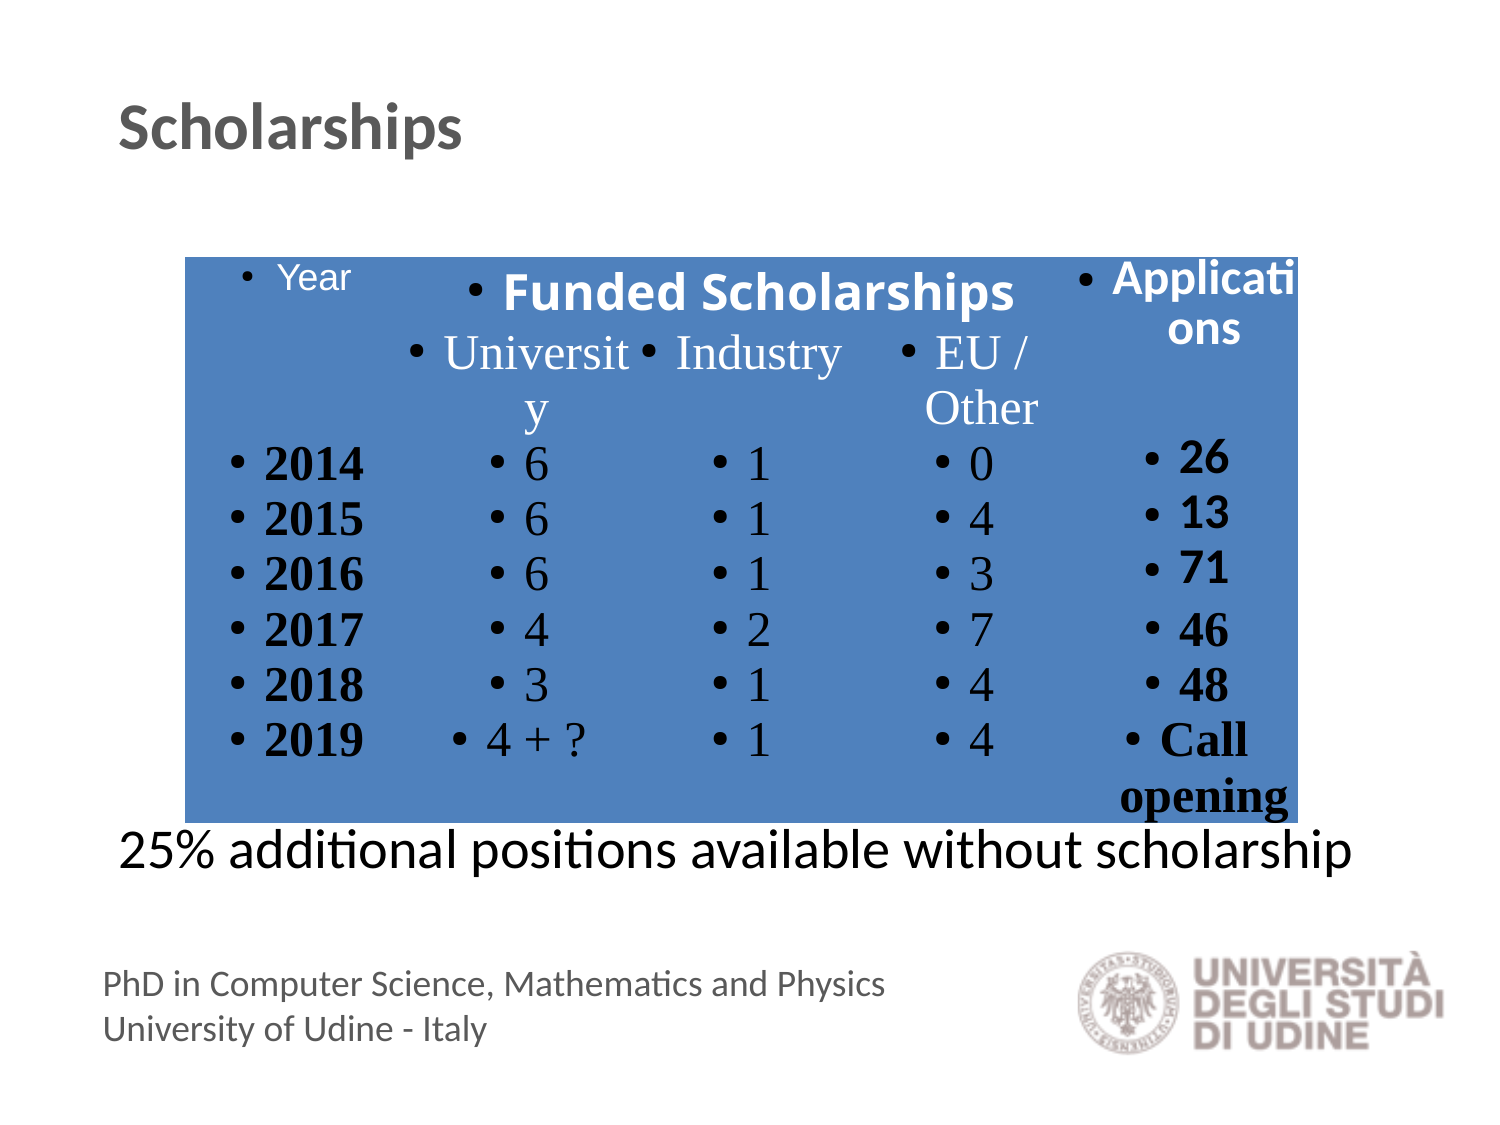

Scholarships
| Year | Funded Scholarships | | | Applications |
| --- | --- | --- | --- | --- |
| | University | Industry | EU / Other | |
| 2014 | 6 | 1 | 0 | 26 |
| 2015 | 6 | 1 | 4 | 13 |
| 2016 | 6 | 1 | 3 | 71 |
| 2017 | 4 | 2 | 7 | 46 |
| 2018 | 3 | 1 | 4 | 48 |
| 2019 | 4 + ? | 1 | 4 | Call opening |
25% additional positions available without scholarship
# PhD in Computer Science, Mathematics and Physics University of Udine - Italy